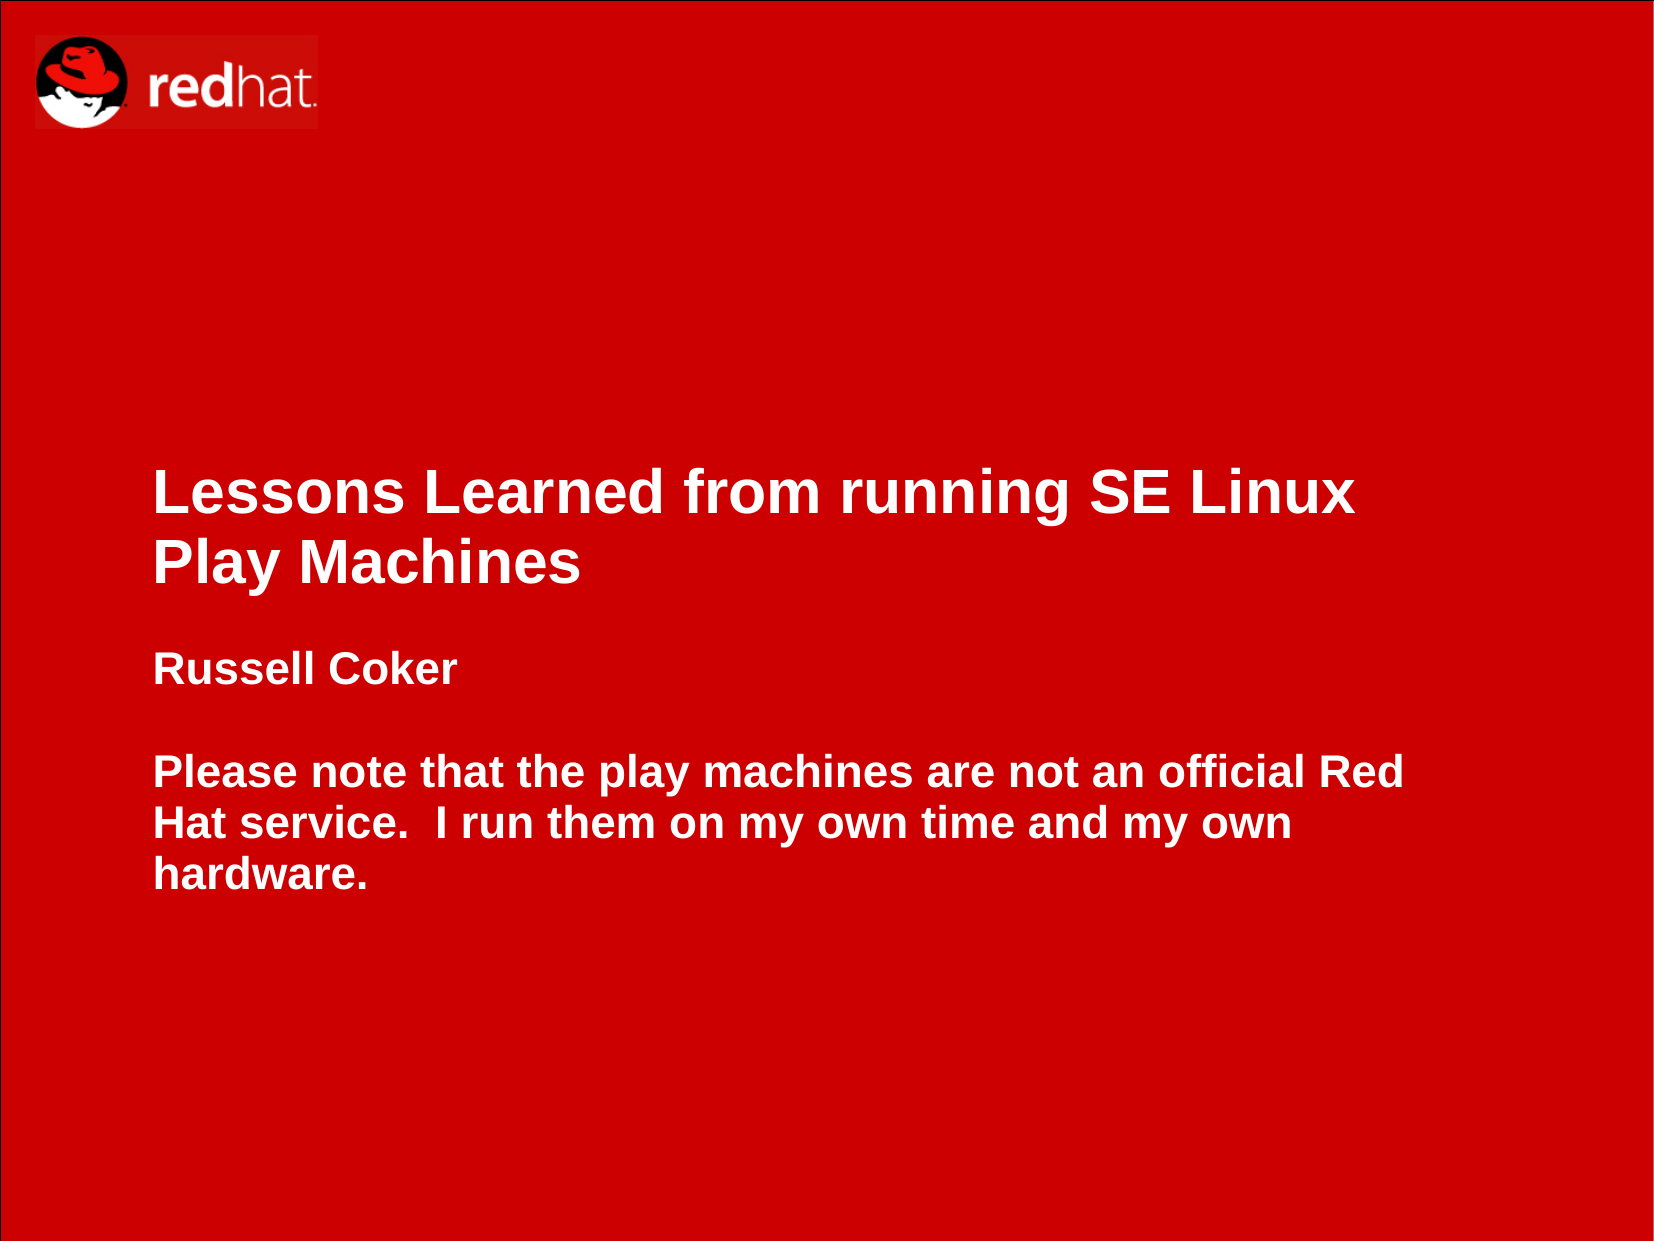

Lessons Learned from running SE Linux
Play Machines
Russell Coker
Please note that the play machines are not an official Red
Hat service. I run them on my own time and my own
hardware.